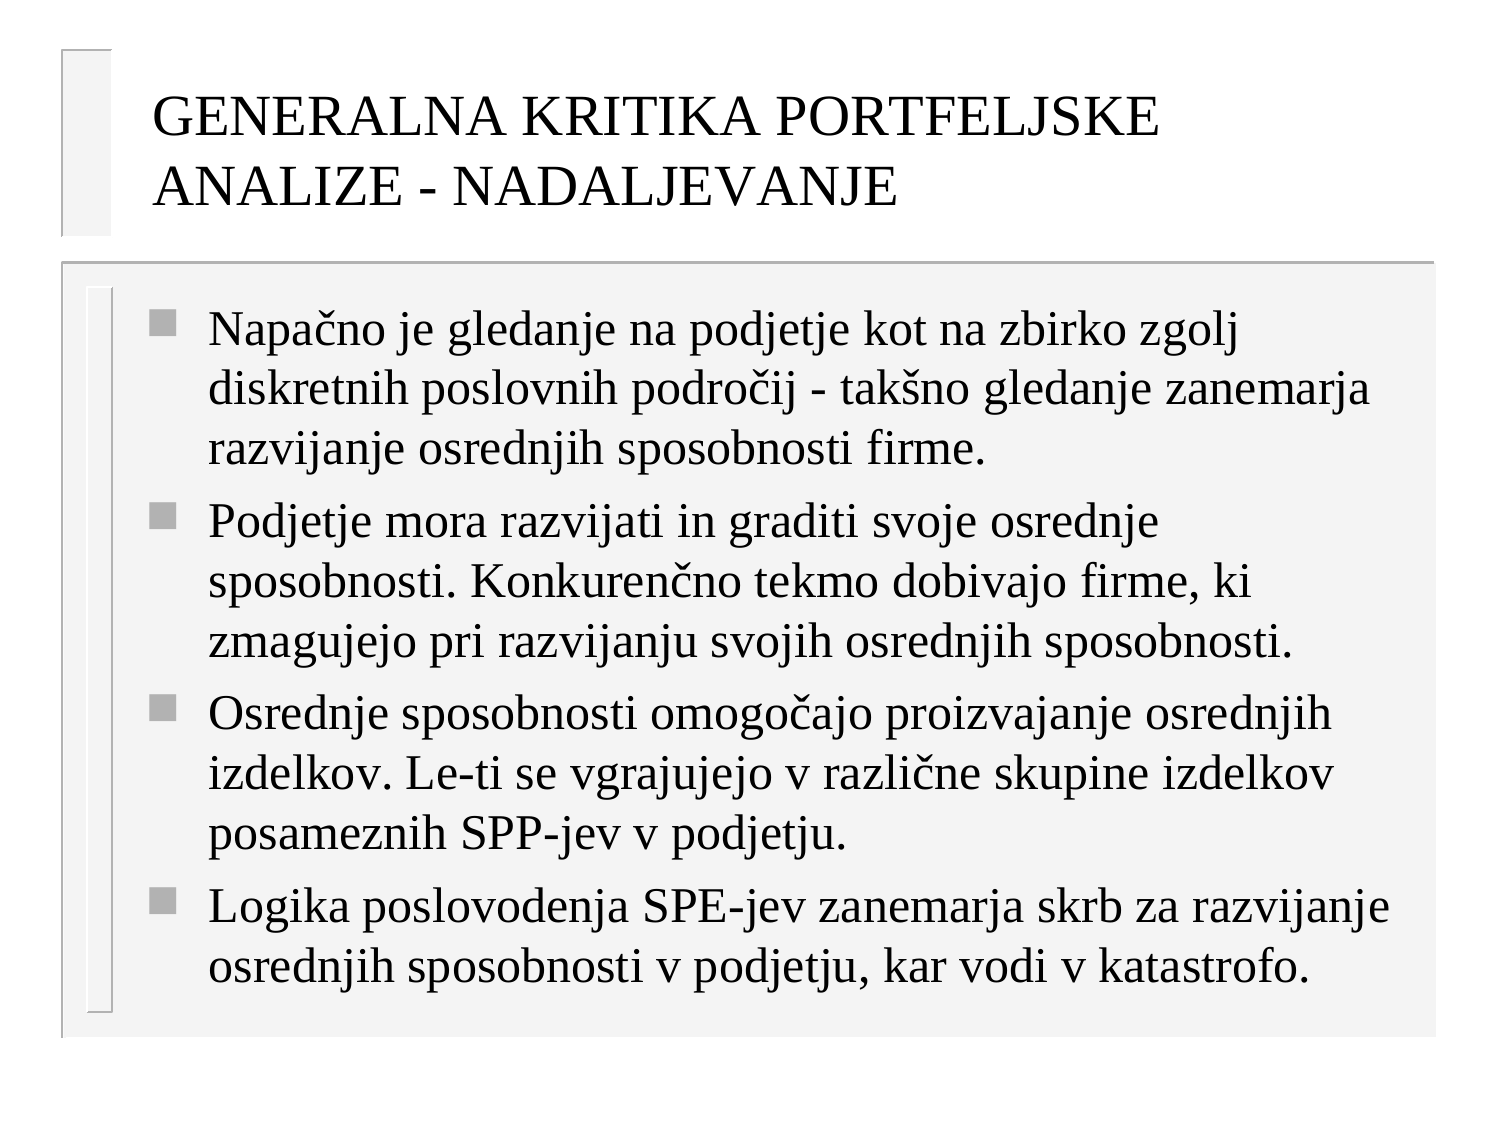

# GENERALNA KRITIKA PORTFELJSKE ANALIZE - NADALJEVANJE
Napačno je gledanje na podjetje kot na zbirko zgolj diskretnih poslovnih področij - takšno gledanje zanemarja razvijanje osrednjih sposobnosti firme.
Podjetje mora razvijati in graditi svoje osrednje sposobnosti. Konkurenčno tekmo dobivajo firme, ki zmagujejo pri razvijanju svojih osrednjih sposobnosti.
Osrednje sposobnosti omogočajo proizvajanje osrednjih izdelkov. Le-ti se vgrajujejo v različne skupine izdelkov posameznih SPP-jev v podjetju.
Logika poslovodenja SPE-jev zanemarja skrb za razvijanje osrednjih sposobnosti v podjetju, kar vodi v katastrofo.